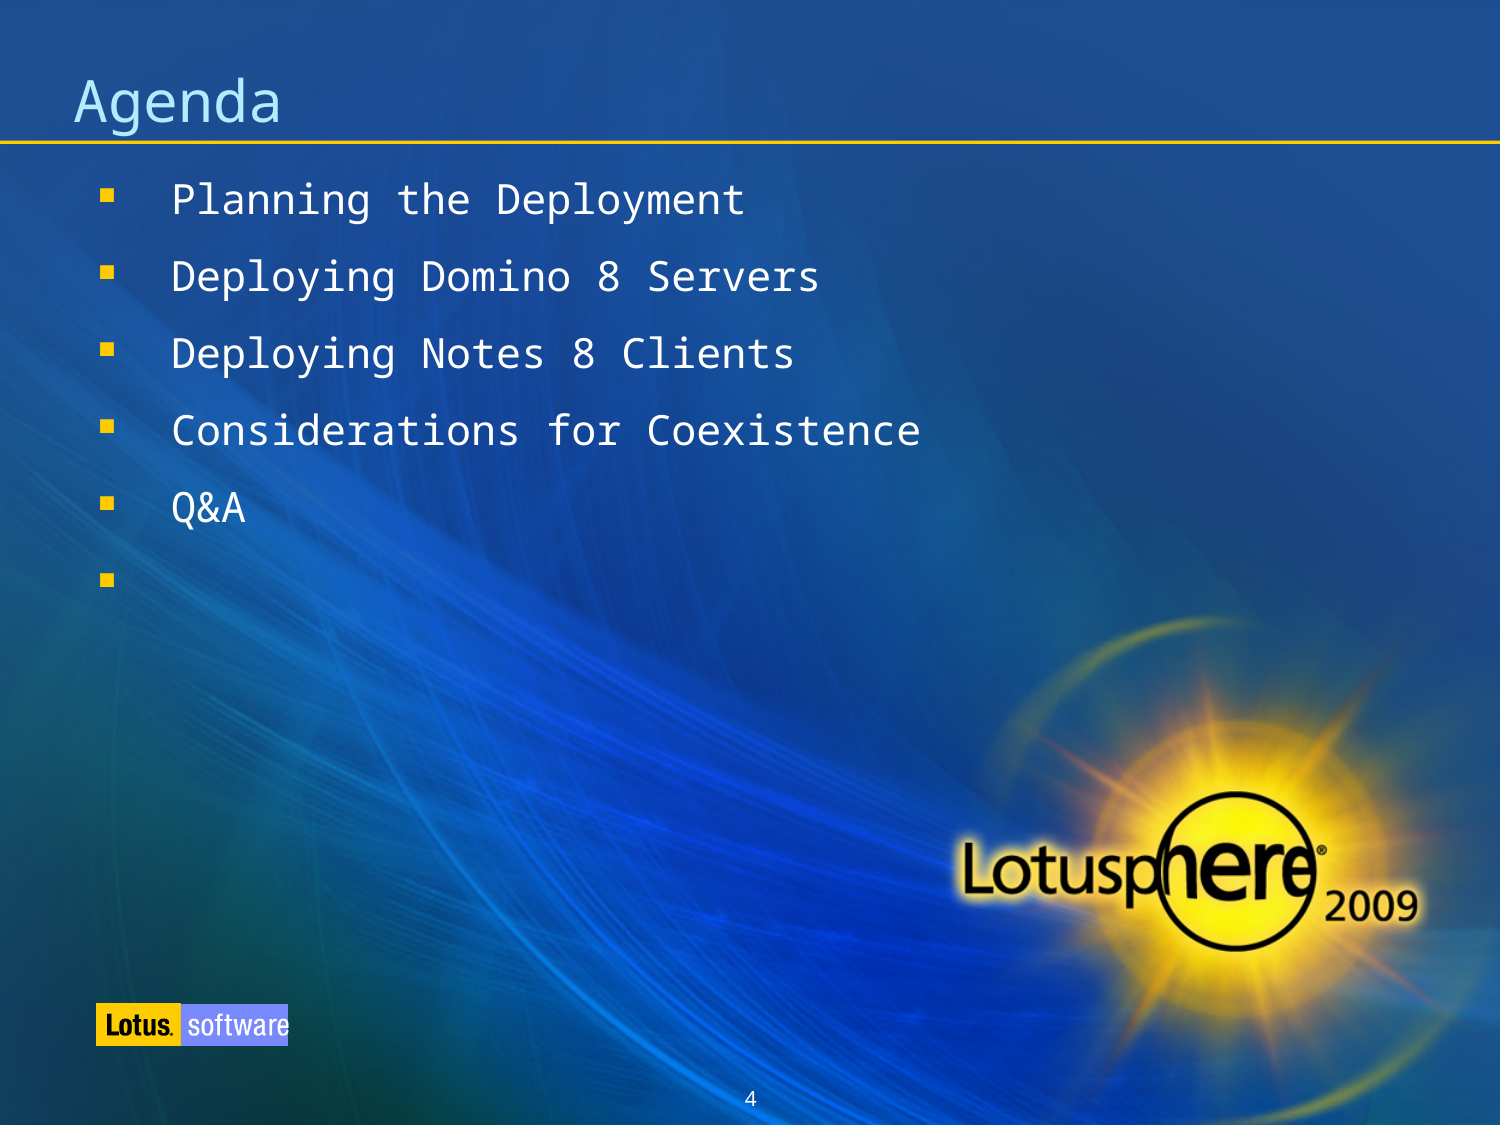

# Agenda
Planning the Deployment
Deploying Domino 8 Servers
Deploying Notes 8 Clients
Considerations for Coexistence
Q&A
4